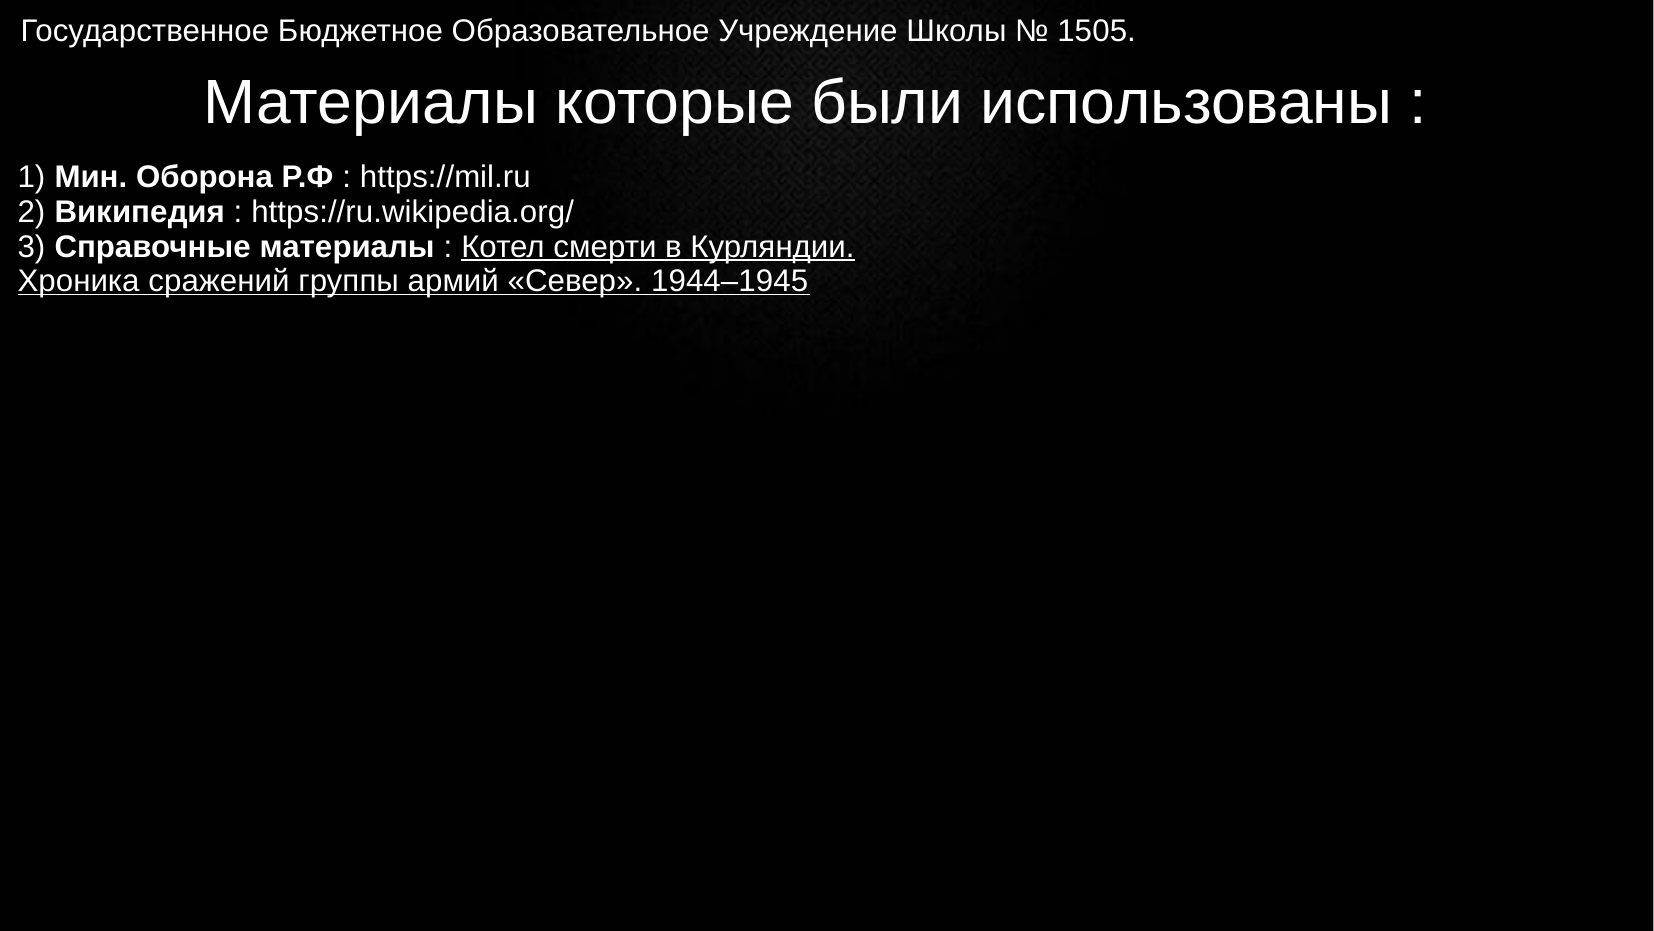

Государственное Бюджетное Образовательное Учреждение Школы № 1505.
# Материалы которые были использованы :
1) Мин. Оборона Р.Ф : https://mil.ru
2) Википедия : https://ru.wikipedia.org/
3) Справочные материалы : Котел смерти в Курляндии. Хроника сражений группы армий «Север». 1944–1945